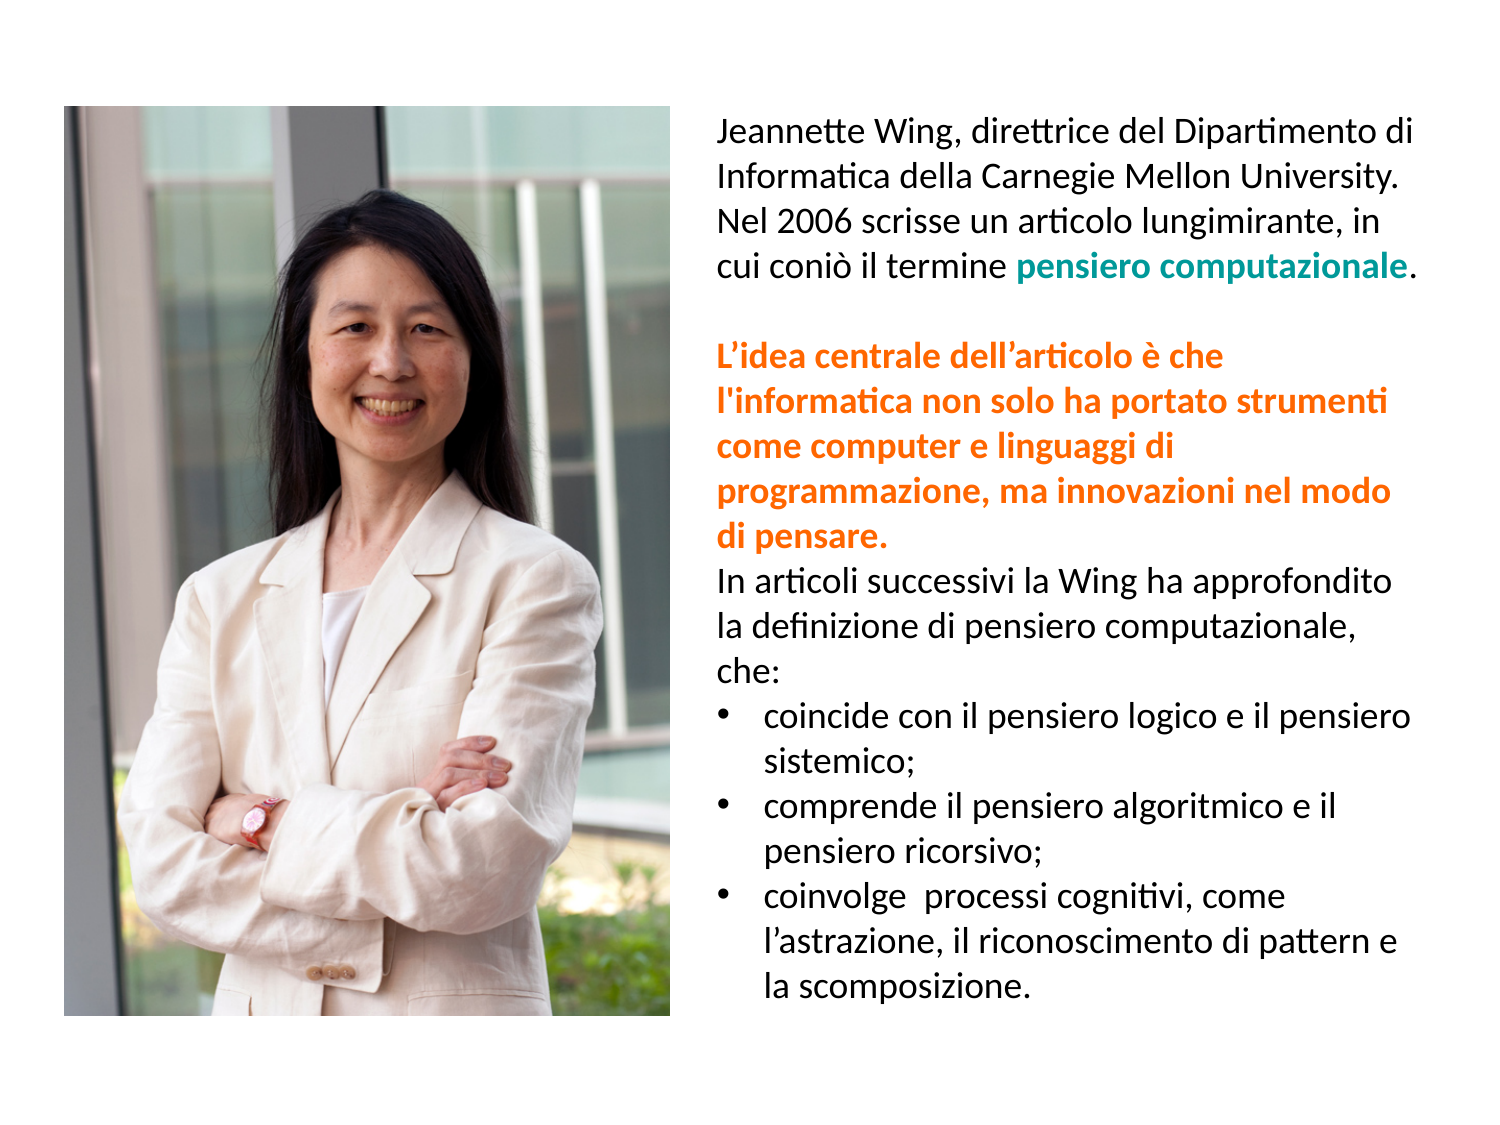

Jeannette Wing, direttrice del Dipartimento di
Informatica della Carnegie Mellon University.
Nel 2006 scrisse un articolo lungimirante, in cui coniò il termine pensiero computazionale.
L’idea centrale dell’articolo è che l'informatica non solo ha portato strumenti come computer e linguaggi di programmazione, ma innovazioni nel modo di pensare.
In articoli successivi la Wing ha approfondito la definizione di pensiero computazionale, che:
coincide con il pensiero logico e il pensiero sistemico;
comprende il pensiero algoritmico e il pensiero ricorsivo;
coinvolge processi cognitivi, come l’astrazione, il riconoscimento di pattern e la scomposizione.